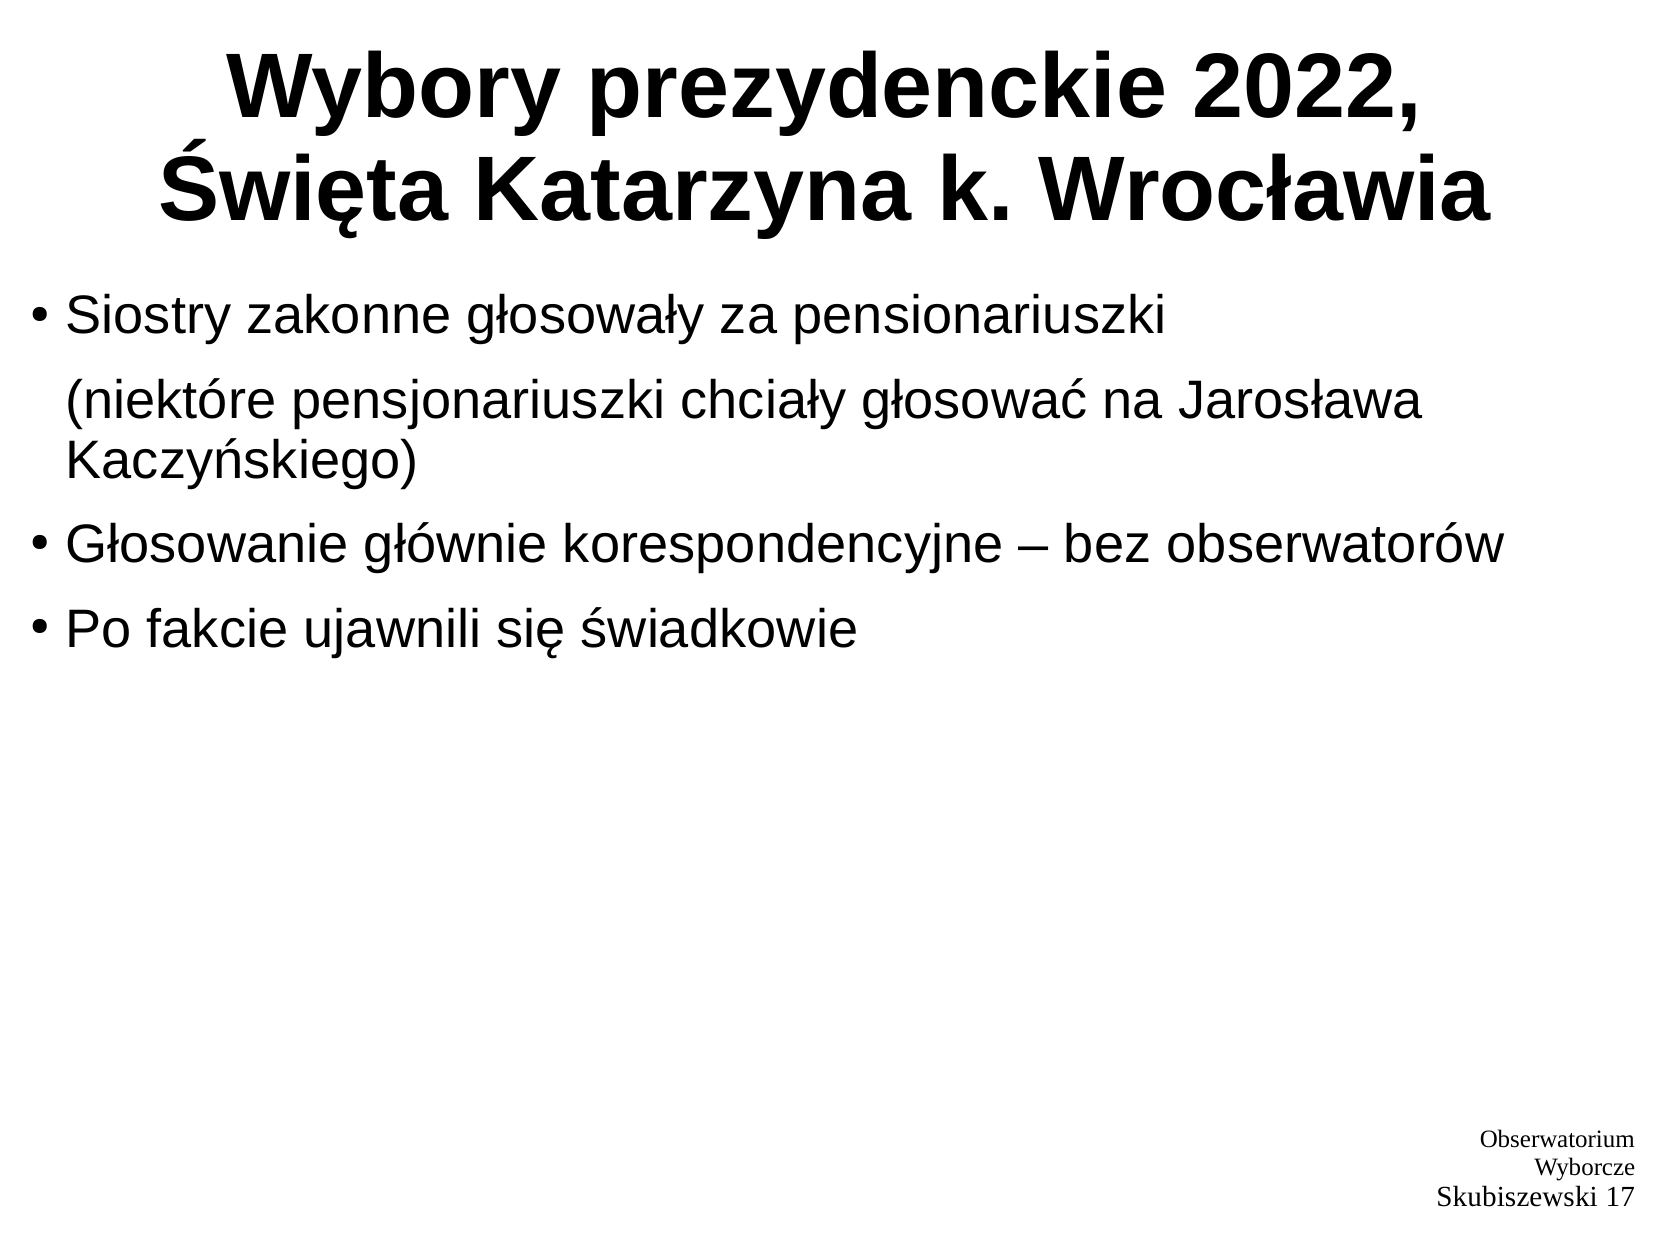

# Wybory prezydenckie 2022, Święta Katarzyna k. Wrocławia
Siostry zakonne głosowały za pensionariuszki
(niektóre pensjonariuszki chciały głosować na Jarosława Kaczyńskiego)
Głosowanie głównie korespondencyjne – bez obserwatorów
Po fakcie ujawnili się świadkowie
17